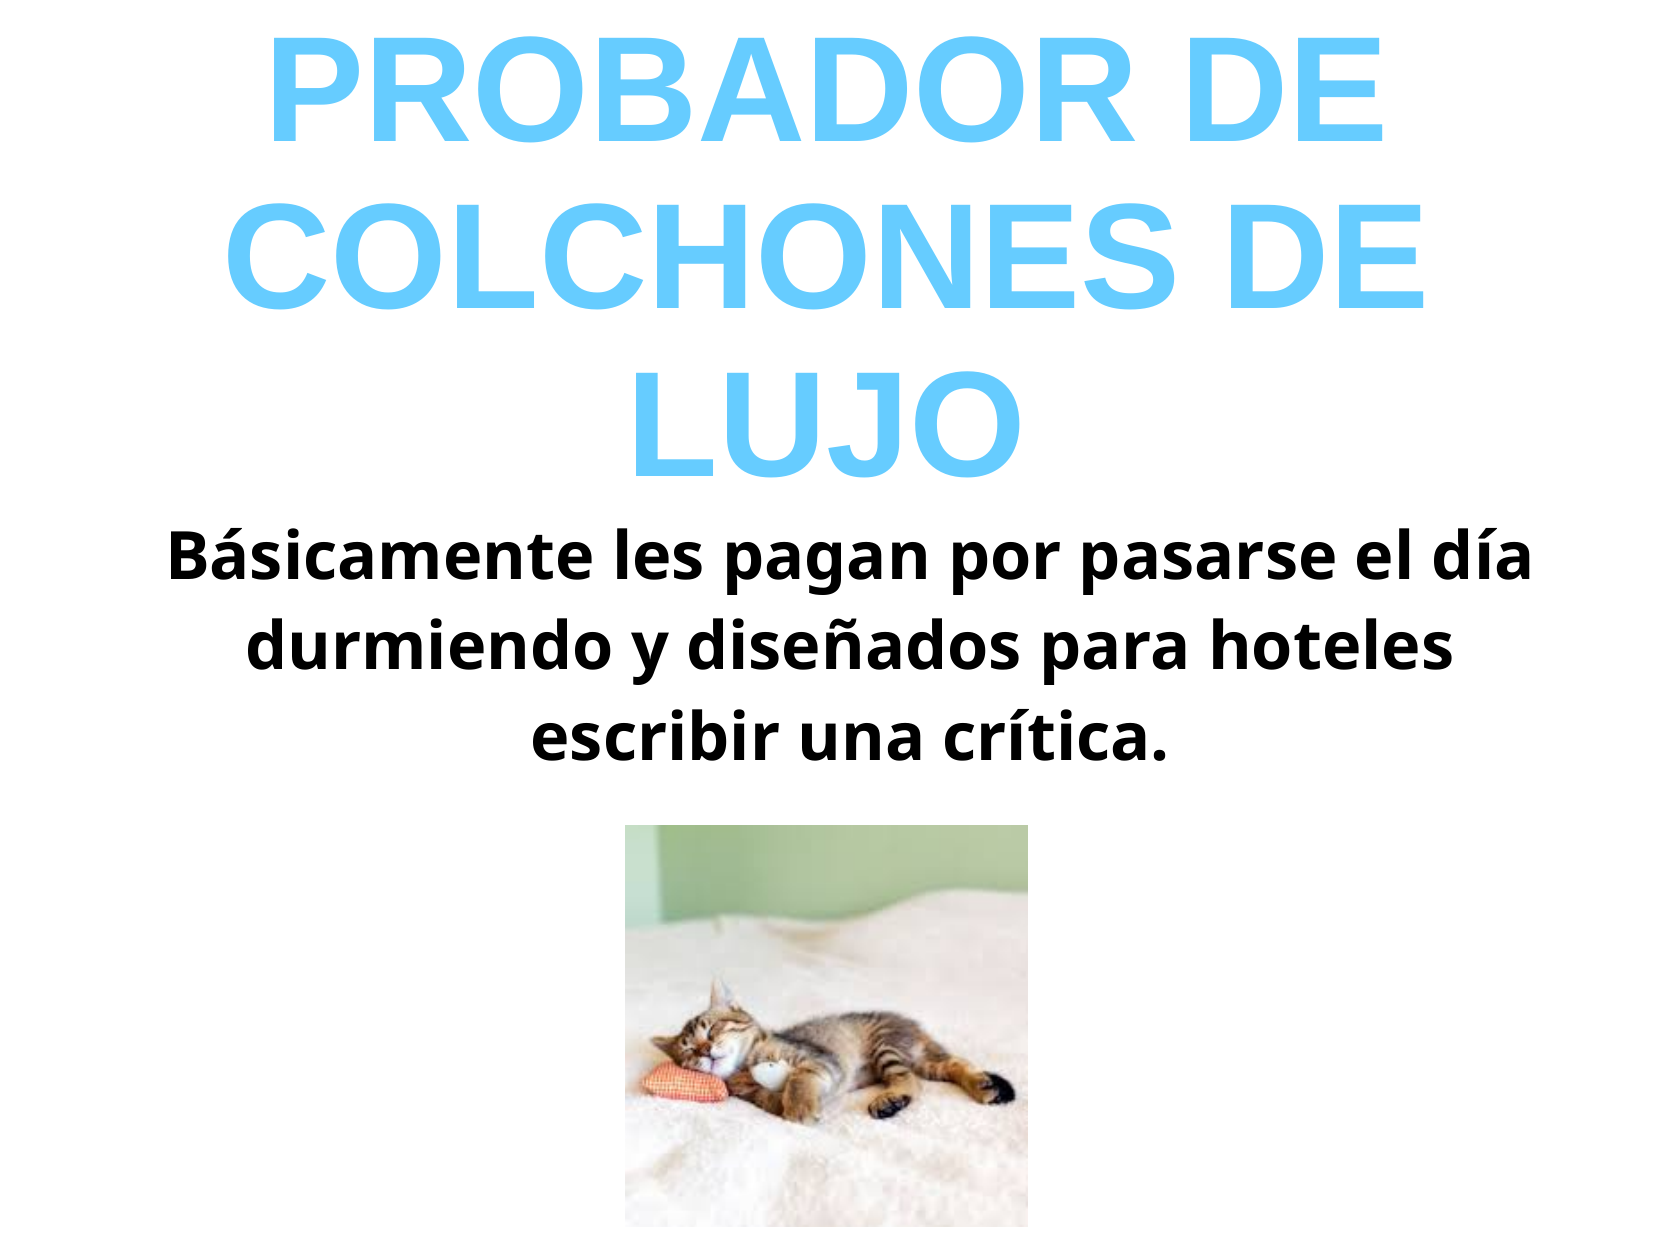

# PROBADOR DE COLCHONES DE LUJO
Básicamente les pagan por pasarse el día durmiendo y diseñados para hoteles escribir una crítica.